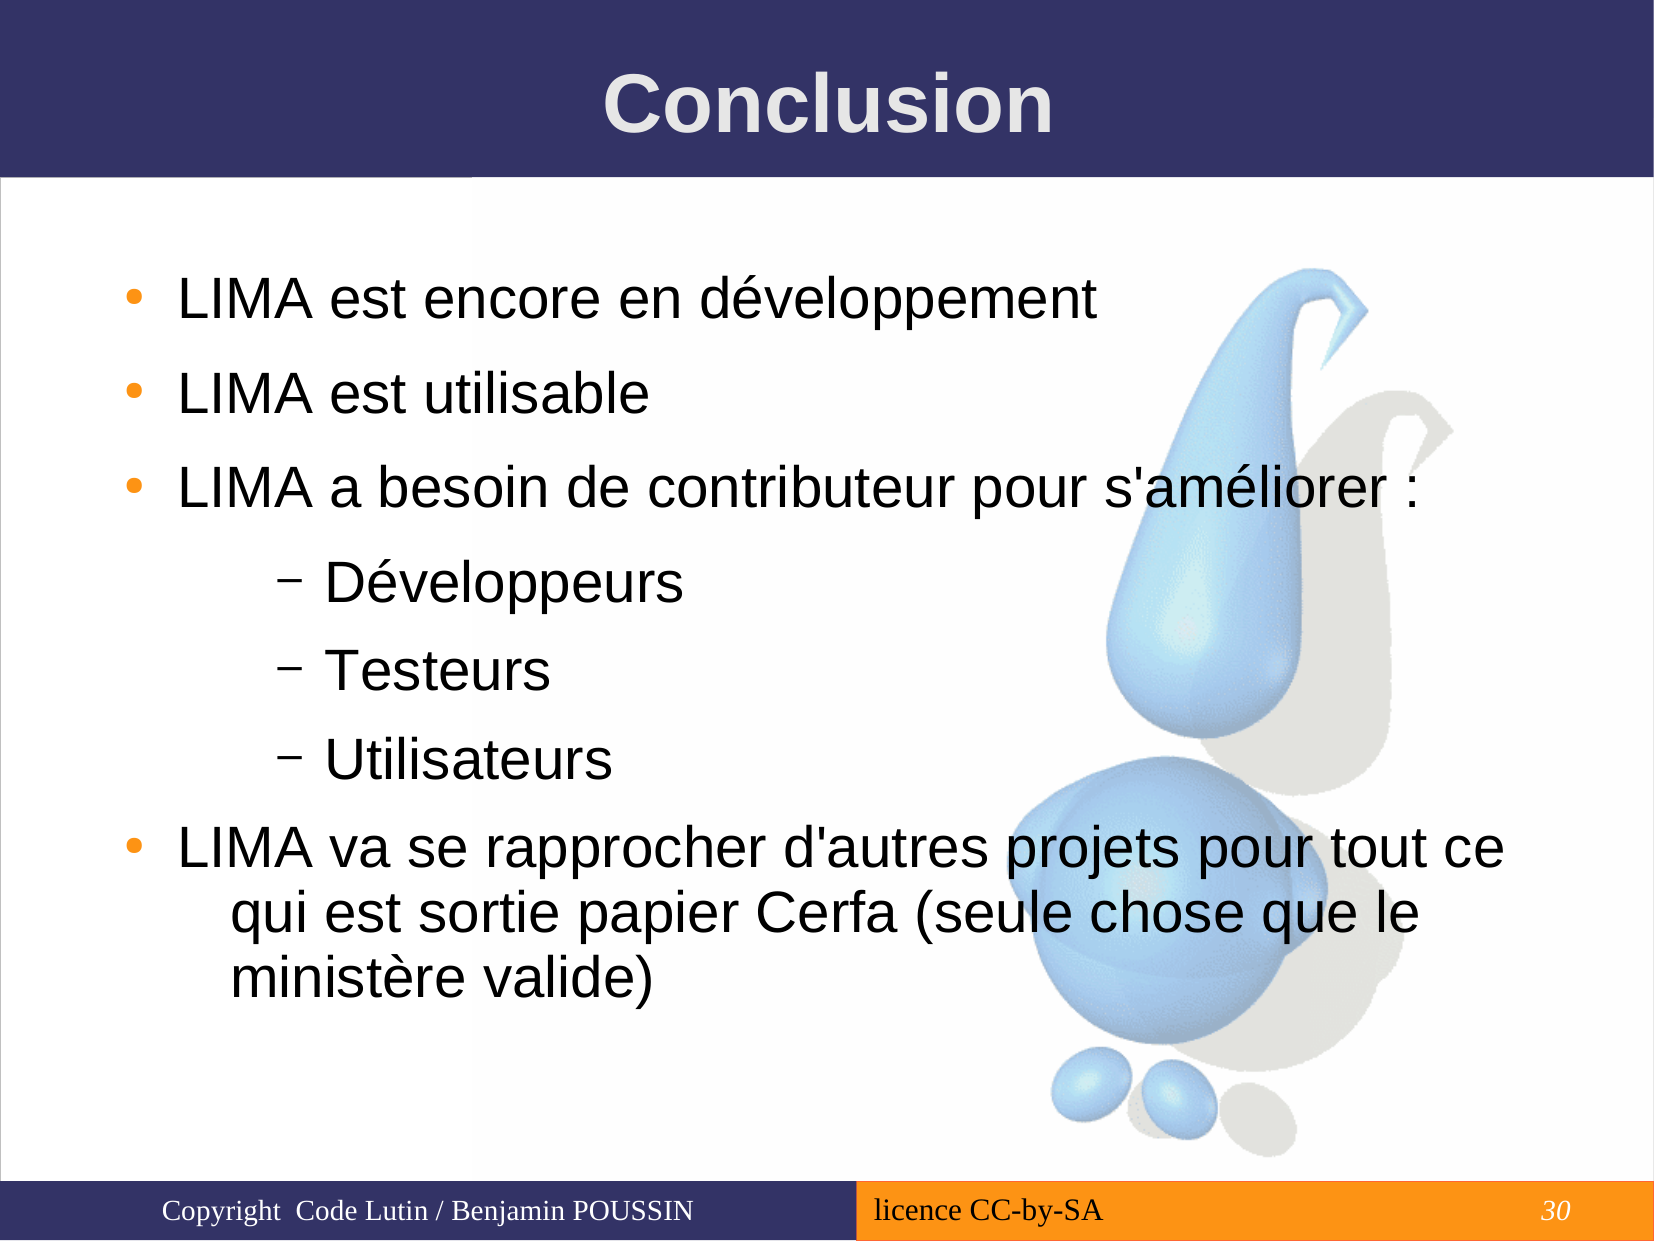

# Conclusion
LIMA est encore en développement
LIMA est utilisable
LIMA a besoin de contributeur pour s'améliorer :
Développeurs
Testeurs
Utilisateurs
LIMA va se rapprocher d'autres projets pour tout ce qui est sortie papier Cerfa (seule chose que le ministère valide)
30